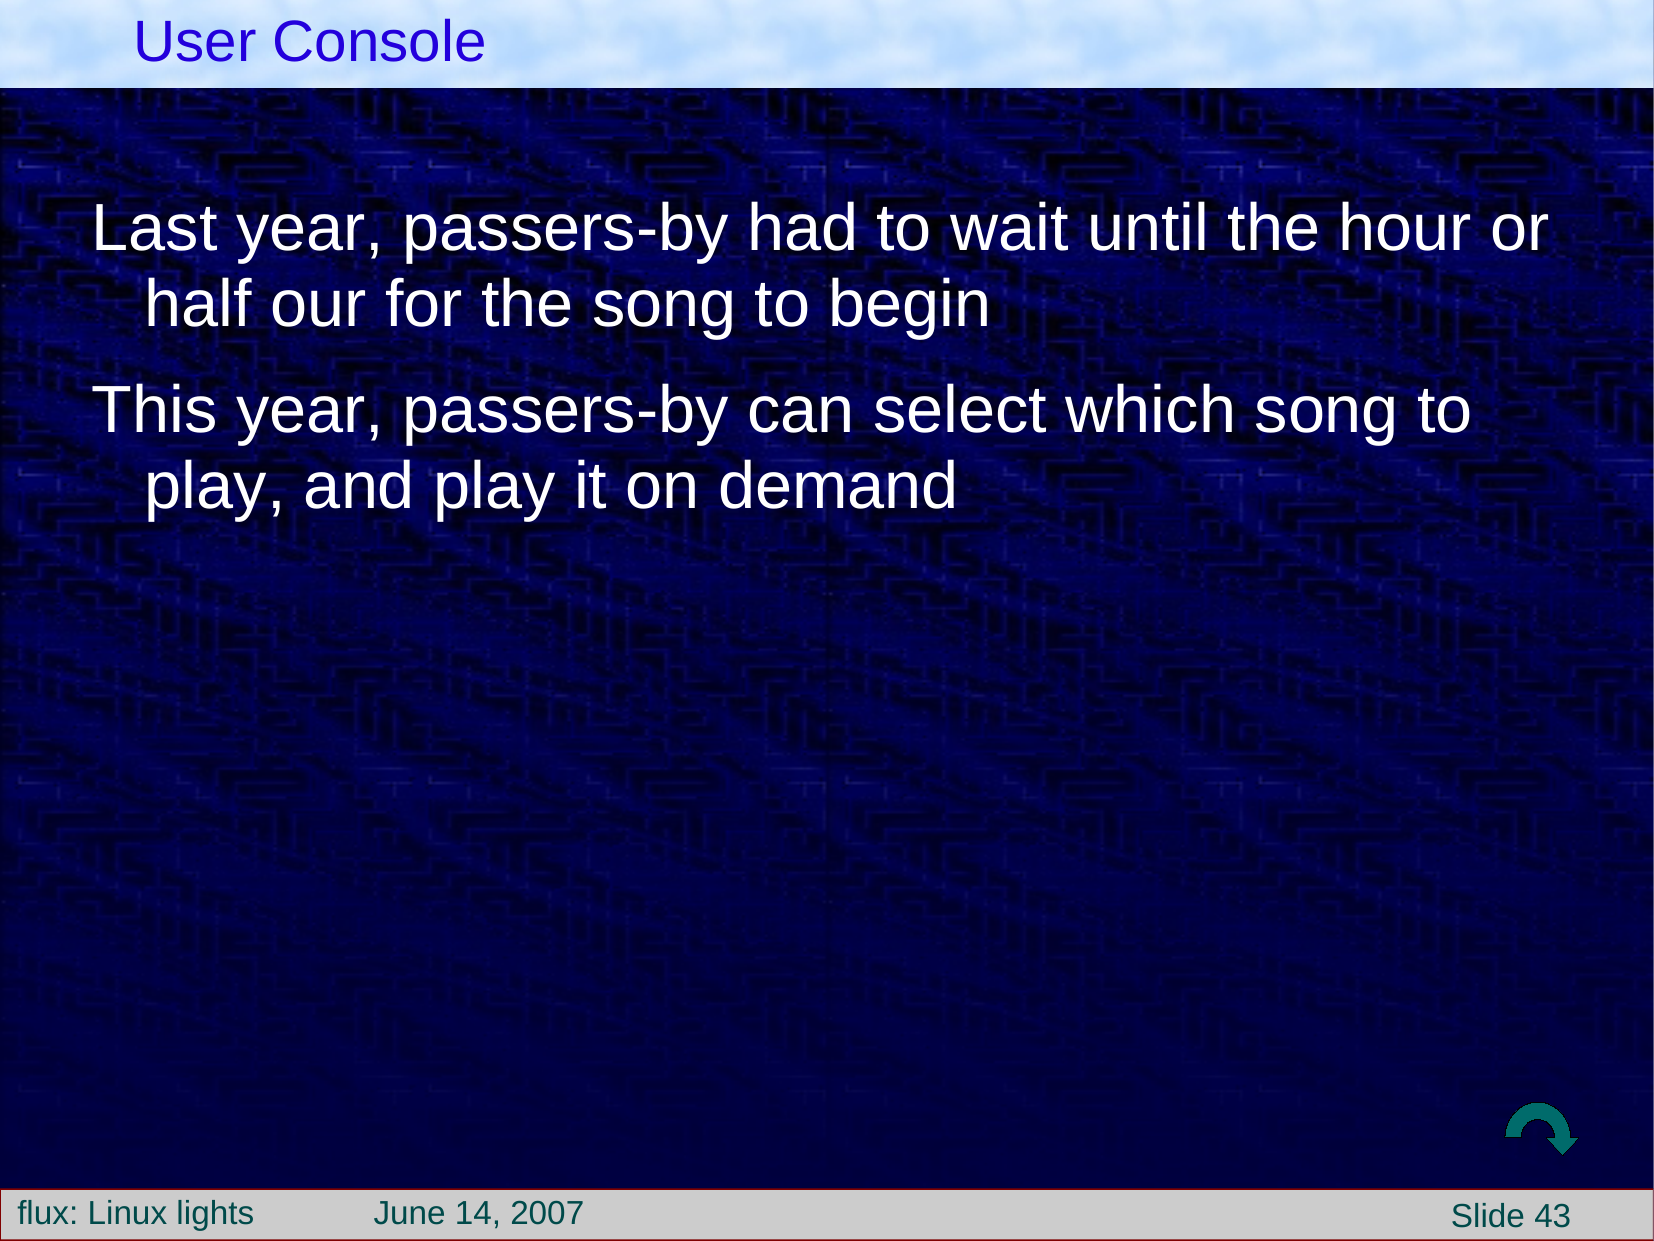

User Console
# Last year, passers-by had to wait until the hour or half our for the song to begin
This year, passers-by can select which song to play, and play it on demand
flux: Linux lights	June 14, 2007
Slide